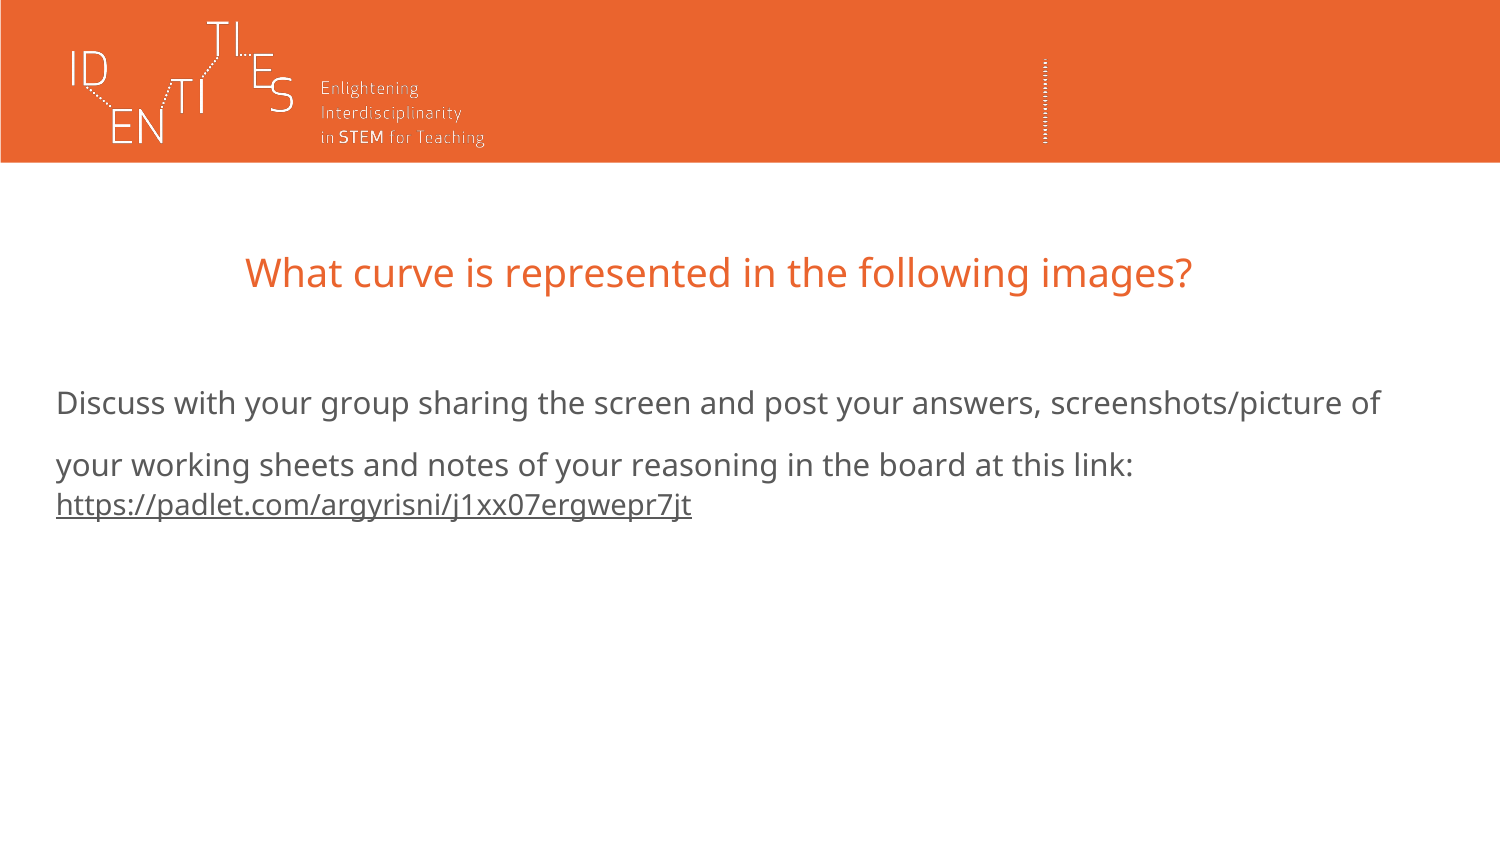

What curve is represented in the following images?
Discuss with your group sharing the screen and post your answers, screenshots/picture of your working sheets and notes of your reasoning in the board at this link:
https://padlet.com/argyrisni/j1xx07ergwepr7jt